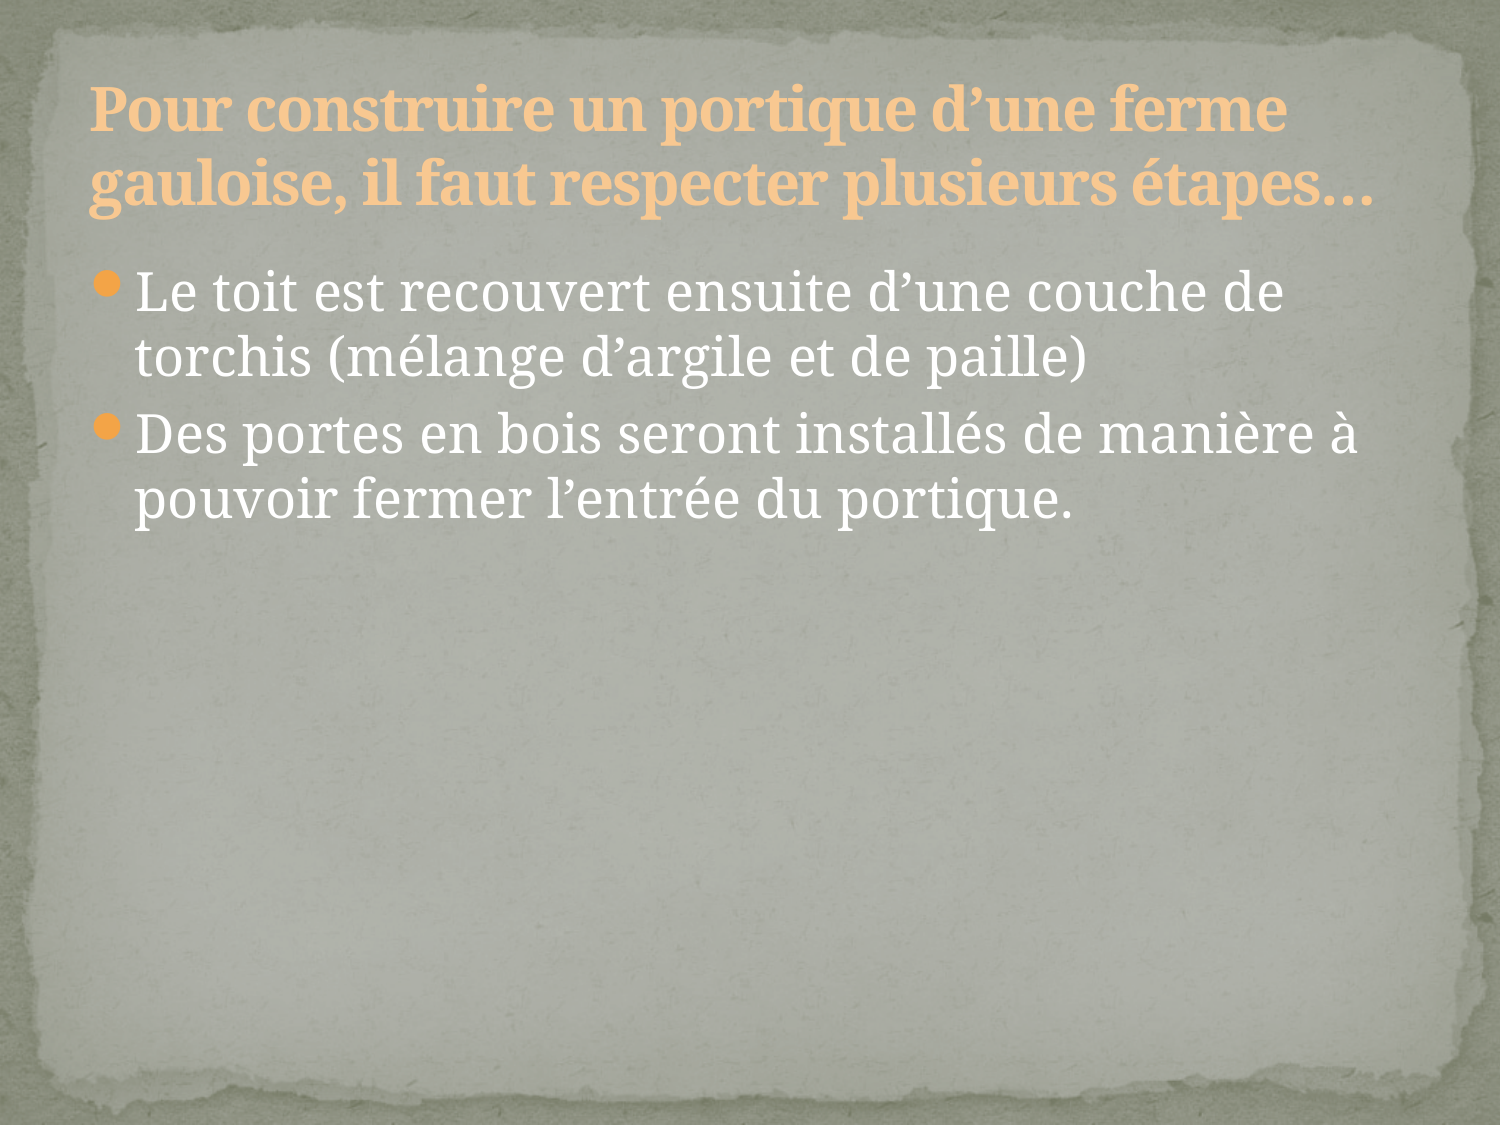

Pour construire un portique d’une ferme gauloise, il faut respecter plusieurs étapes…
# Le toit est recouvert ensuite d’une couche de torchis (mélange d’argile et de paille)
Des portes en bois seront installés de manière à pouvoir fermer l’entrée du portique.